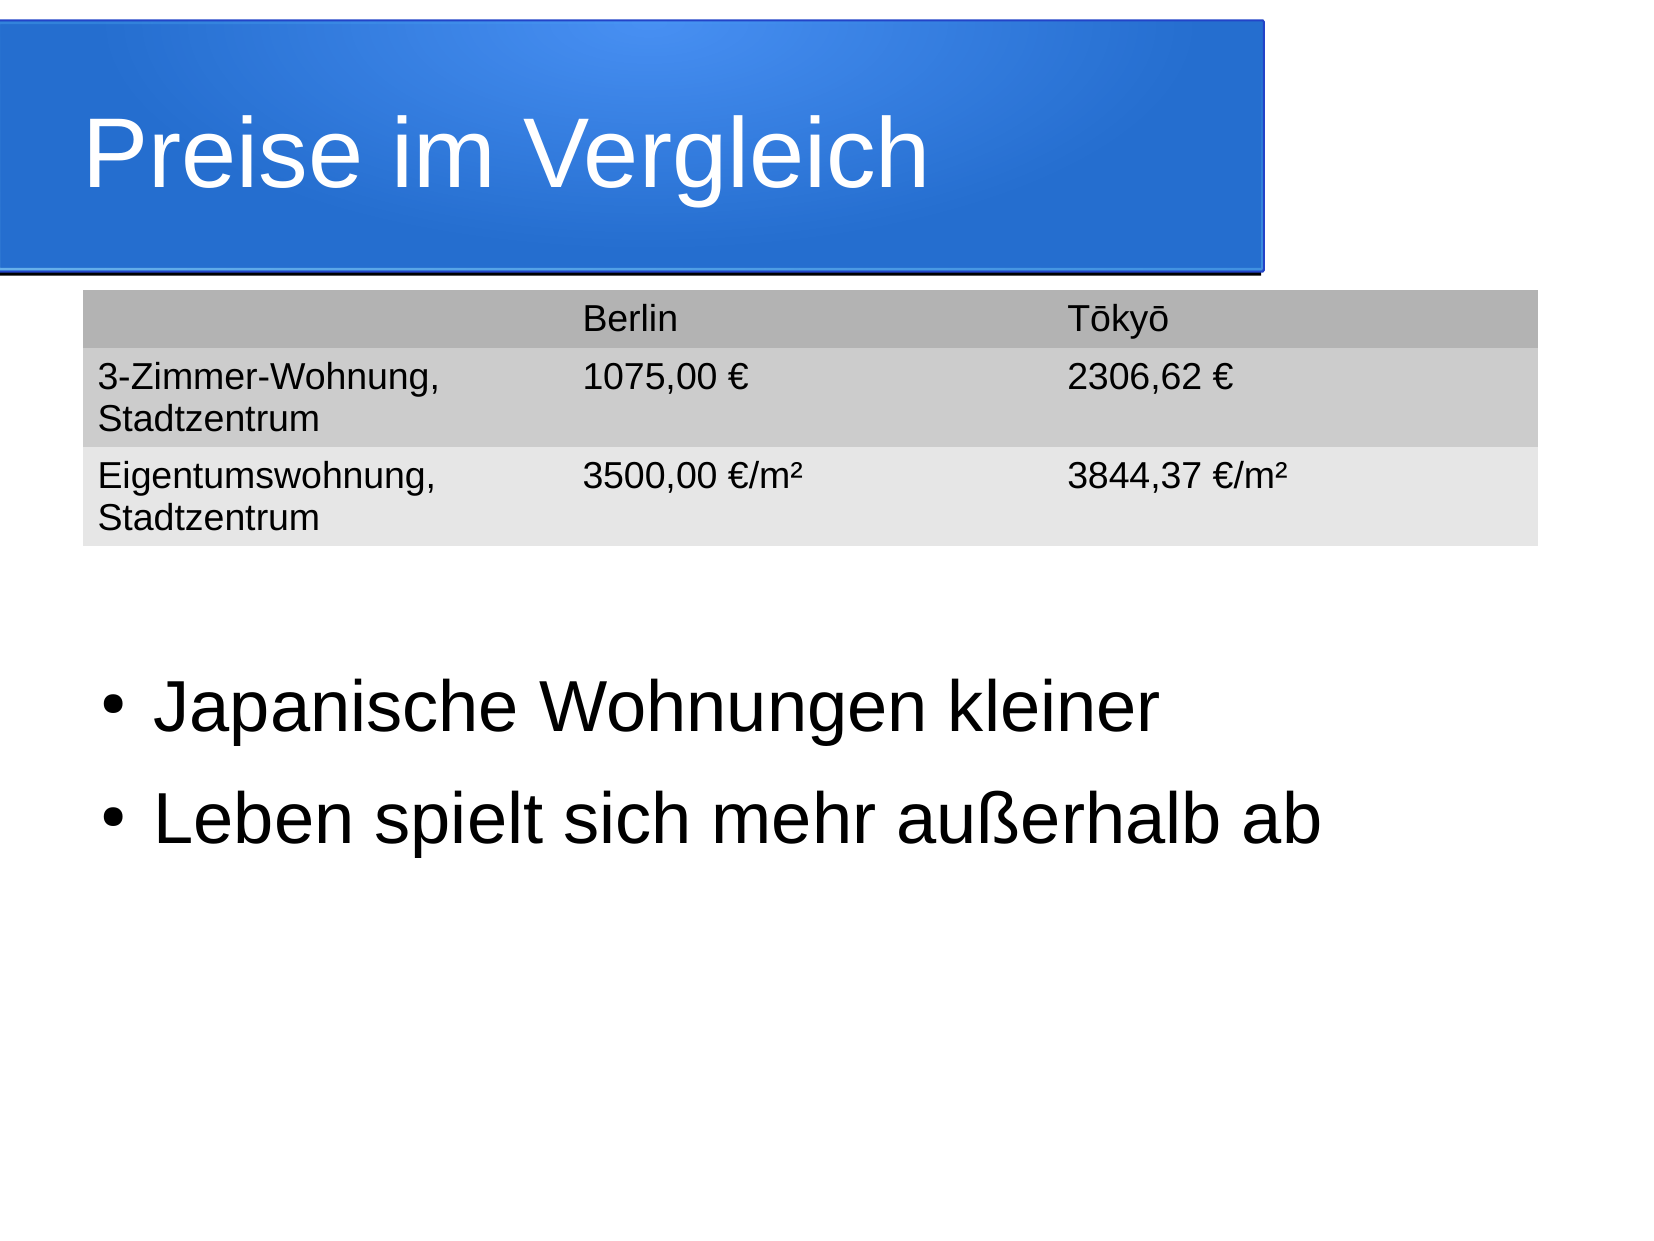

# Preise im Vergleich
| | Berlin | Tōkyō |
| --- | --- | --- |
| 3-Zimmer-Wohnung, Stadtzentrum | 1075,00 € | 2306,62 € |
| Eigentumswohnung, Stadtzentrum | 3500,00 €/m² | 3844,37 €/m² |
Japanische Wohnungen kleiner
Leben spielt sich mehr außerhalb ab